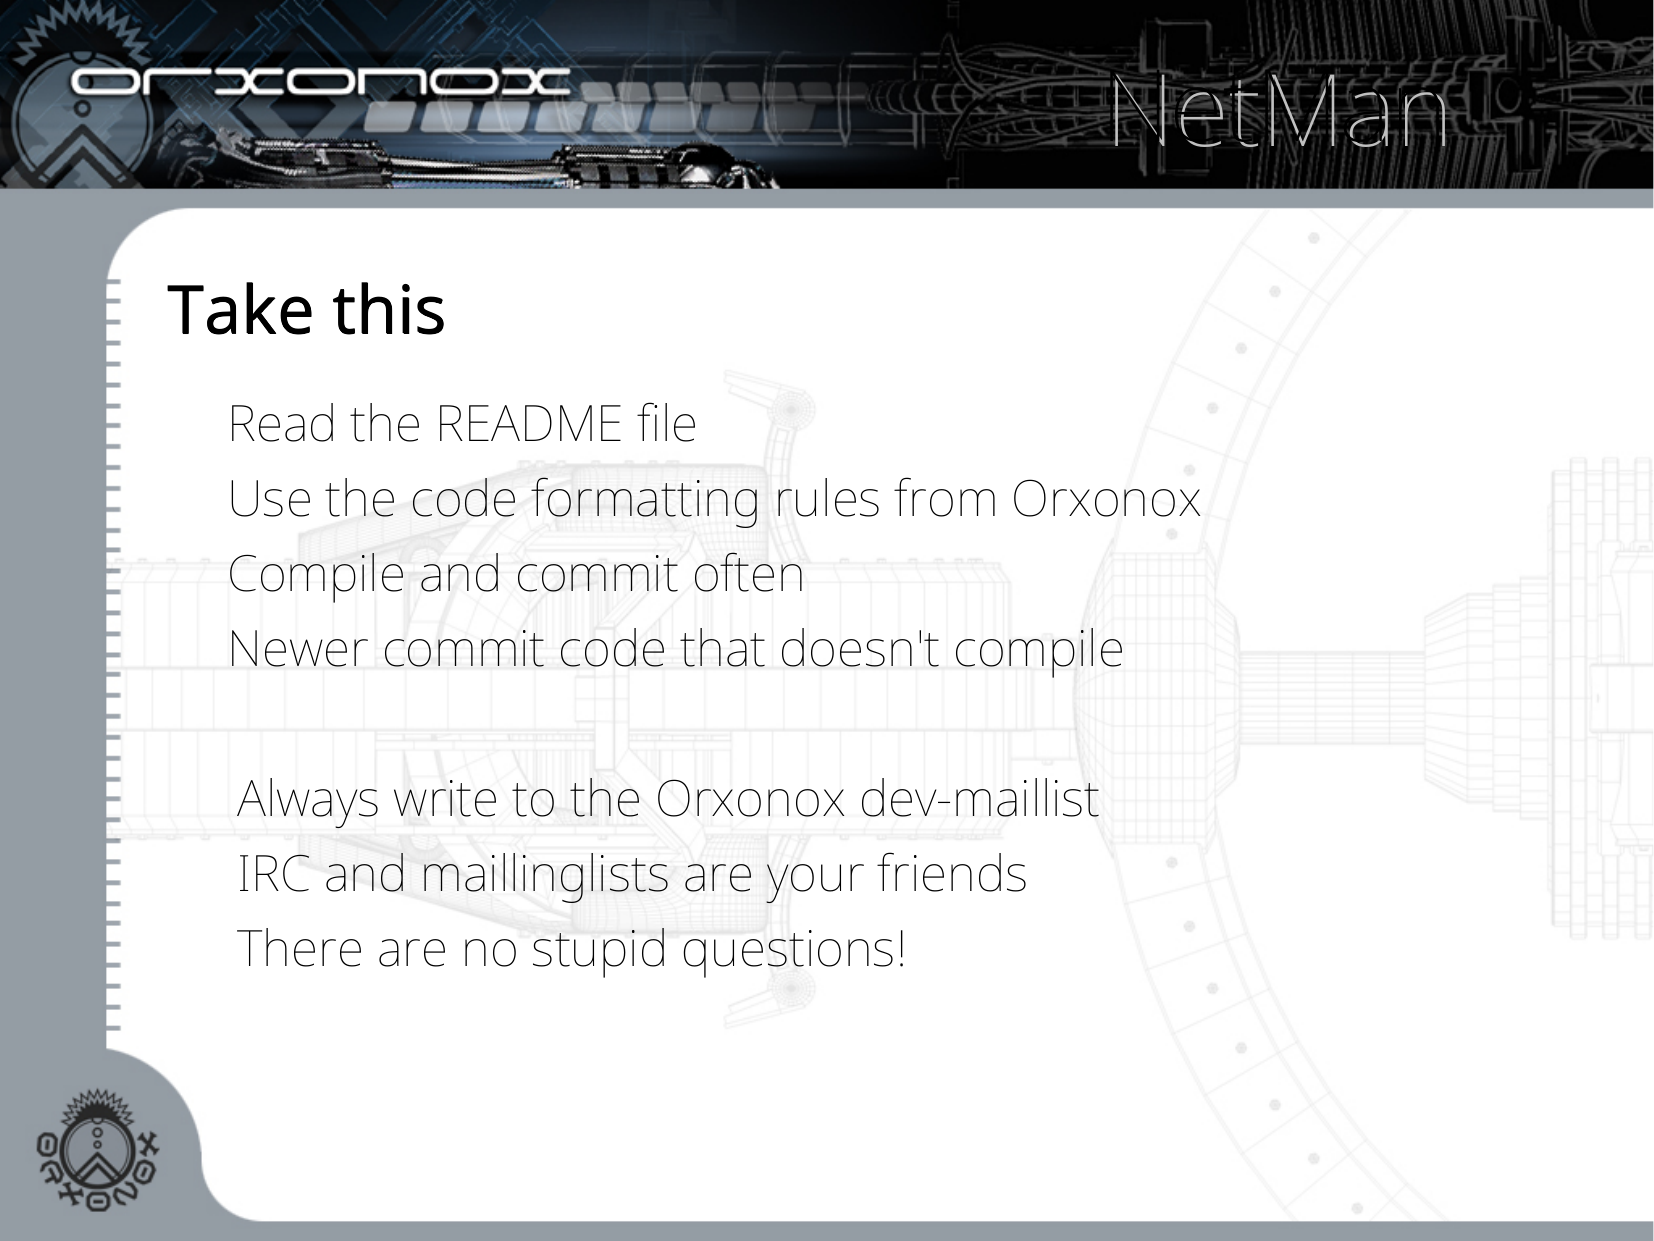

NetMan
Take this
Read the README file
Use the code formatting rules from Orxonox
Compile and commit often
Newer commit code that doesn't compile
Always write to the Orxonox dev-maillist
IRC and maillinglists are your friends
There are no stupid questions!